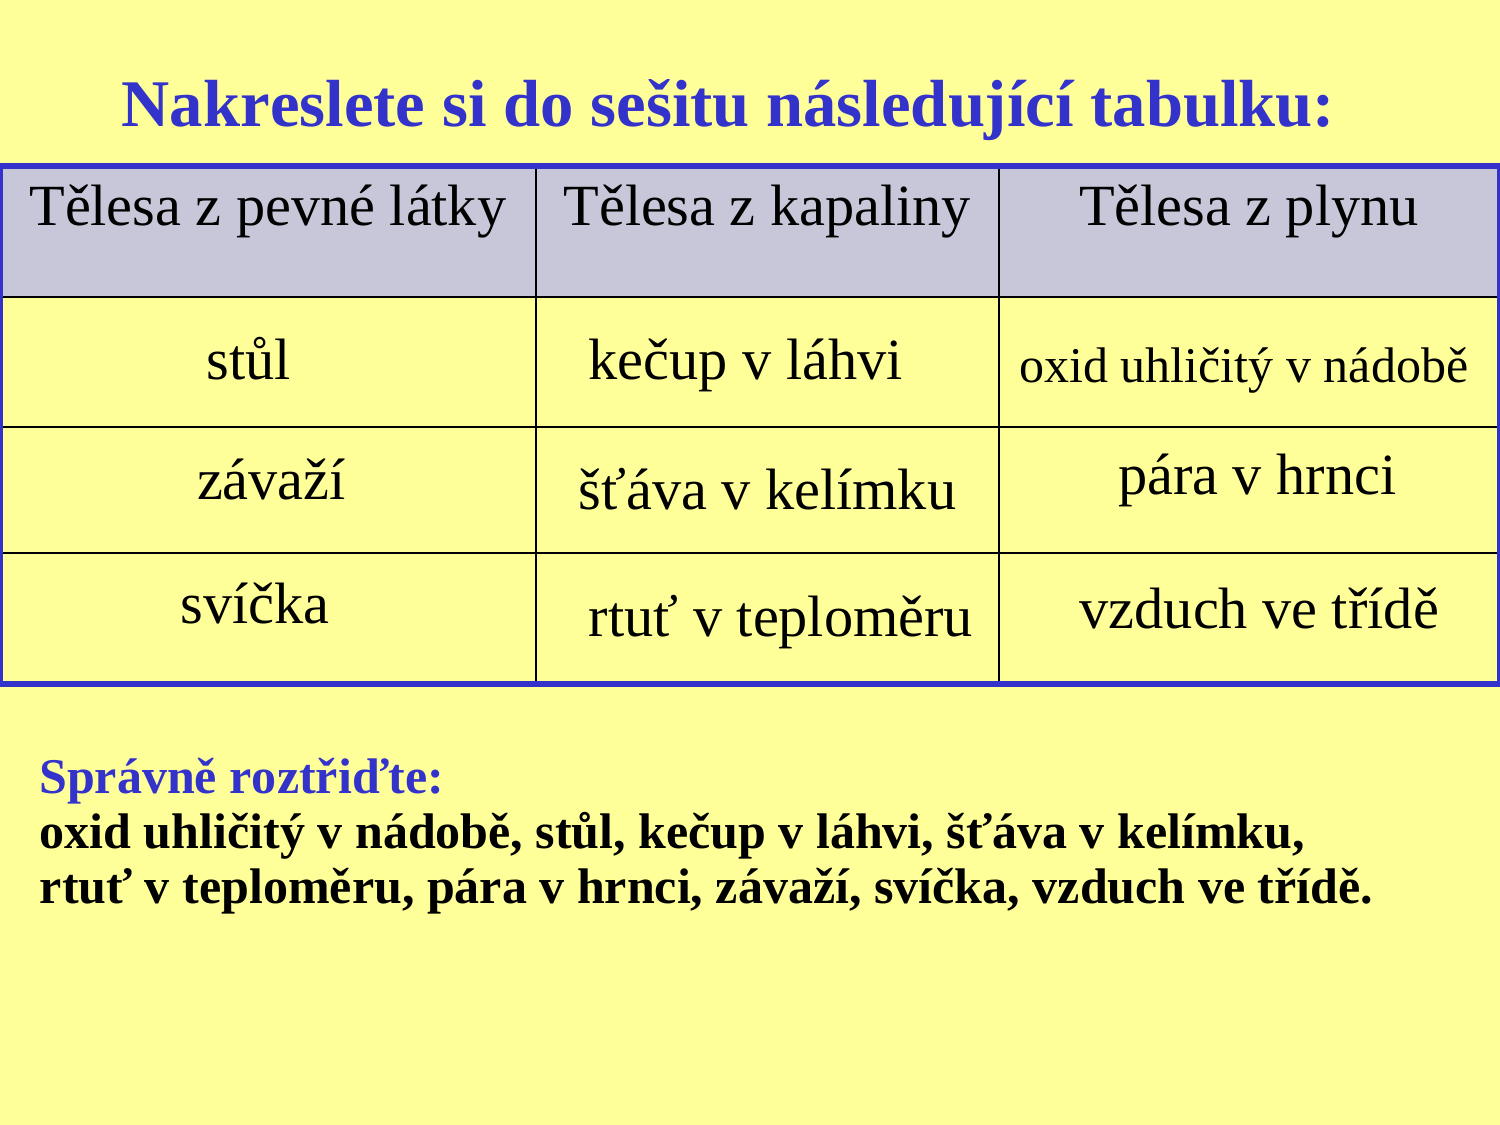

# Nakreslete si do sešitu následující tabulku:
Tělesa z pevné látky
Tělesa z kapaliny
Tělesa z plynu
stůl
kečup v láhvi
oxid uhličitý v nádobě
pára v hrnci
závaží
šťáva v kelímku
svíčka
vzduch ve třídě
rtuť v teploměru
 Správně roztřiďte:
 oxid uhličitý v nádobě, stůl, kečup v láhvi, šťáva v kelímku,
 rtuť v teploměru, pára v hrnci, závaží, svíčka, vzduch ve třídě.